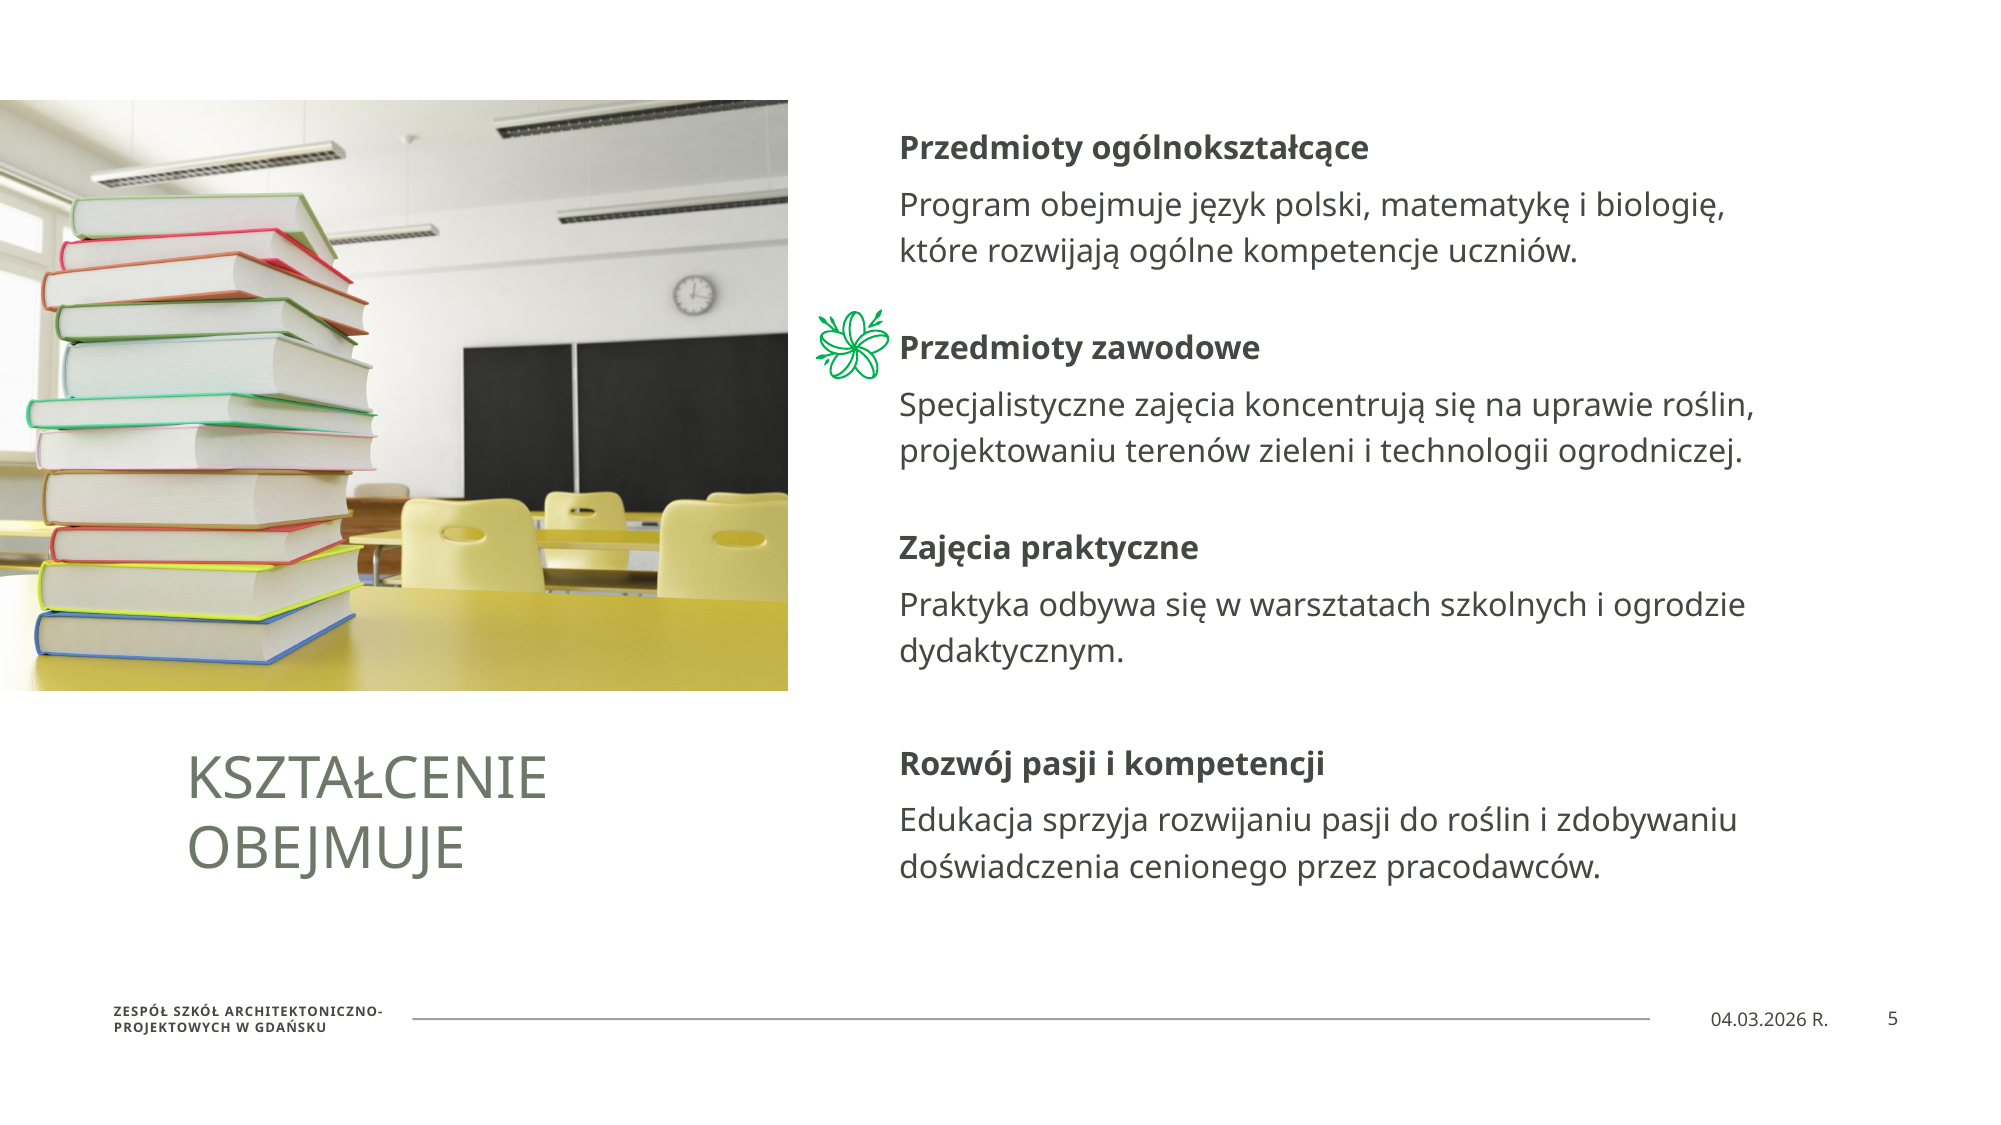

Przedmioty ogólnokształcące
Program obejmuje język polski, matematykę i biologię, które rozwijają ogólne kompetencje uczniów.
Przedmioty zawodowe
Specjalistyczne zajęcia koncentrują się na uprawie roślin, projektowaniu terenów zieleni i technologii ogrodniczej.
Zajęcia praktyczne
Praktyka odbywa się w warsztatach szkolnych i ogrodzie dydaktycznym.
Rozwój pasji i kompetencji
Edukacja sprzyja rozwijaniu pasji do roślin i zdobywaniu doświadczenia cenionego przez pracodawców.
# Kształcenie obejmuje
Zespół Szkół Architektoniczno-Projektowych w Gdańsku
04.03.2026 r.